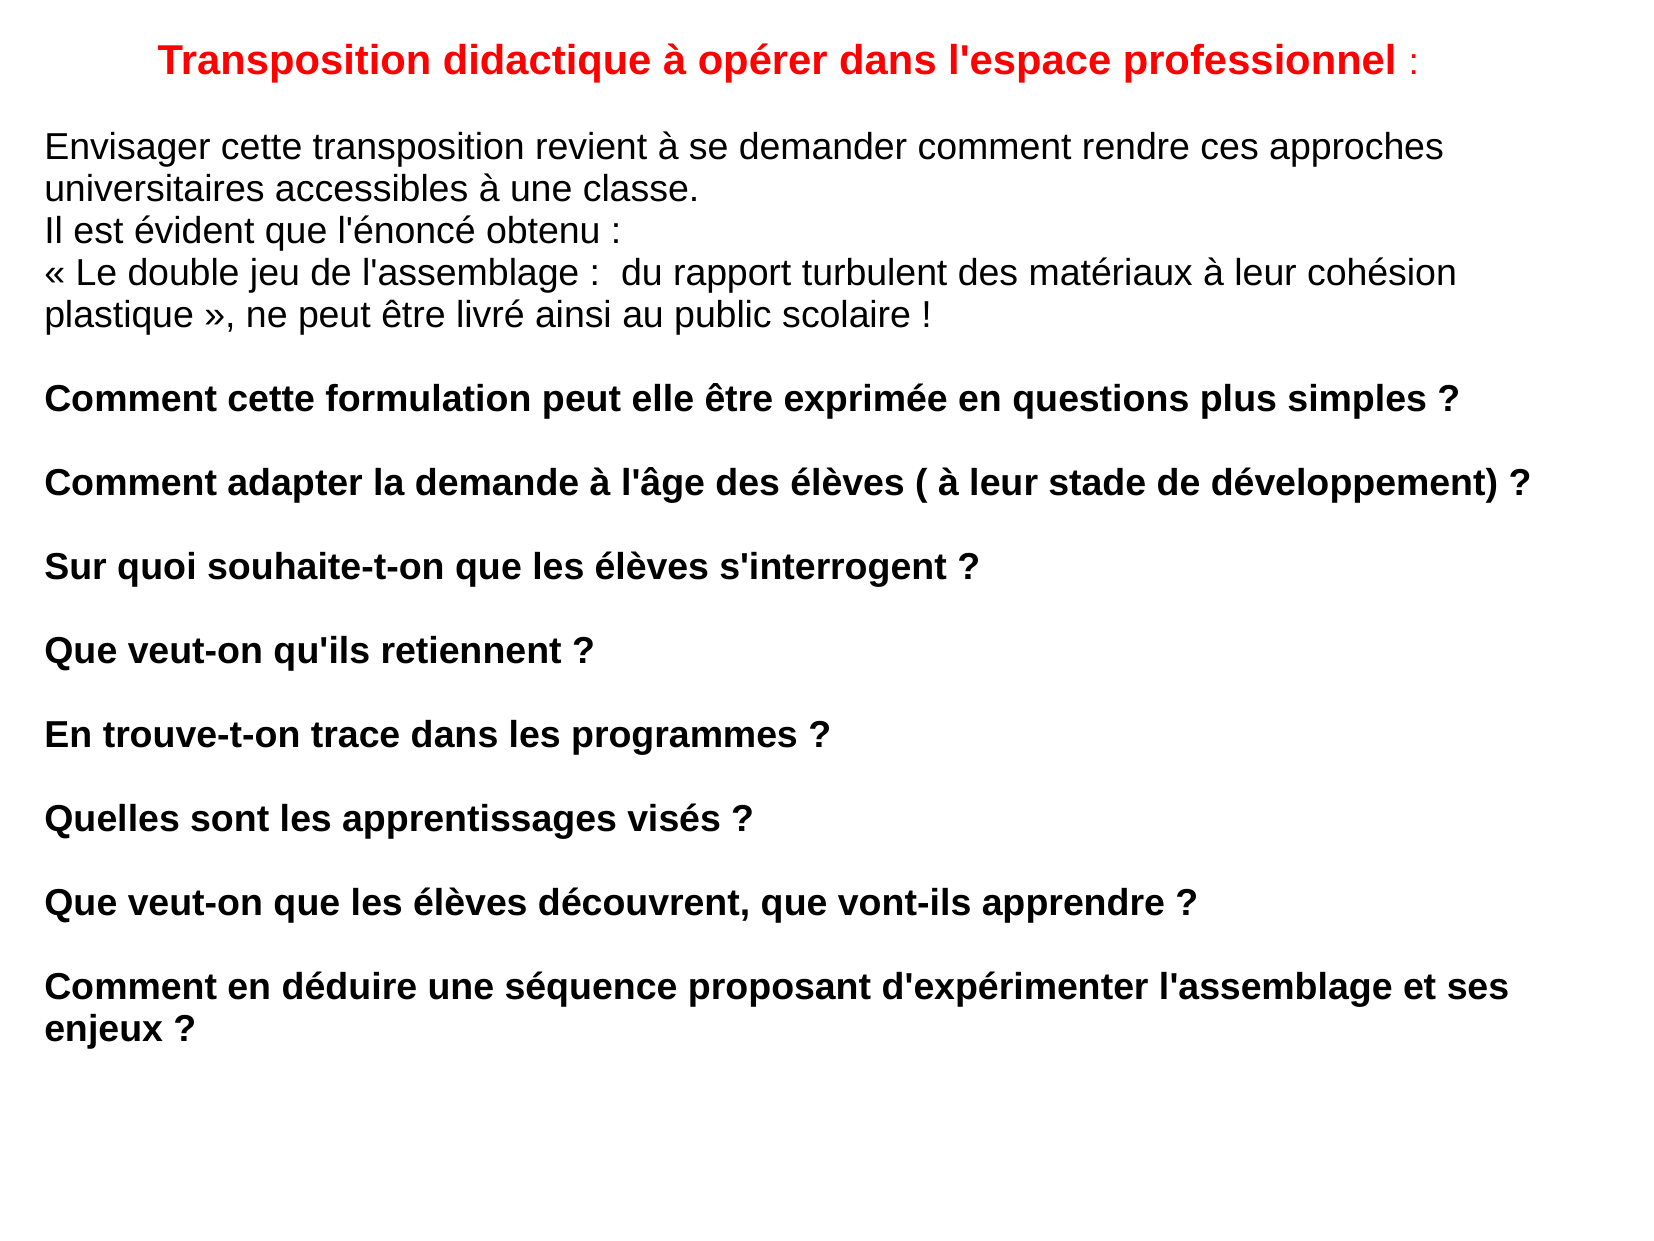

Transposition didactique à opérer dans l'espace professionnel :
Envisager cette transposition revient à se demander comment rendre ces approches
universitaires accessibles à une classe.
Il est évident que l'énoncé obtenu :
« Le double jeu de l'assemblage : du rapport turbulent des matériaux à leur cohésion plastique », ne peut être livré ainsi au public scolaire !
Comment cette formulation peut elle être exprimée en questions plus simples ?
Comment adapter la demande à l'âge des élèves ( à leur stade de développement) ?
Sur quoi souhaite-t-on que les élèves s'interrogent ?
Que veut-on qu'ils retiennent ?
En trouve-t-on trace dans les programmes ?
Quelles sont les apprentissages visés ?
Que veut-on que les élèves découvrent, que vont-ils apprendre ?
Comment en déduire une séquence proposant d'expérimenter l'assemblage et ses enjeux ?